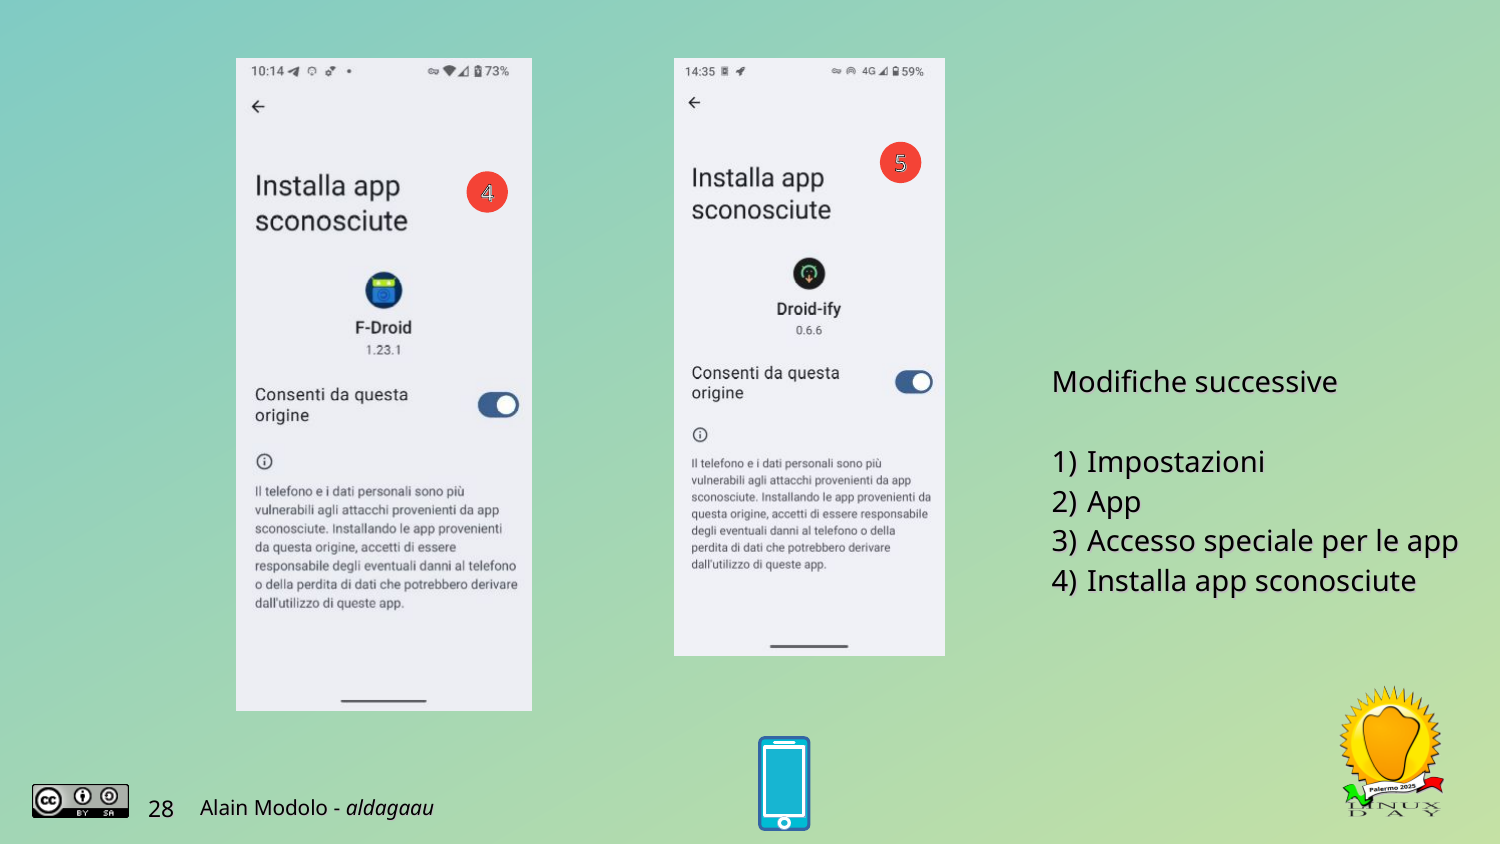

5
4
Modifiche successive
Impostazioni
App
Accesso speciale per le app
Installa app sconosciute